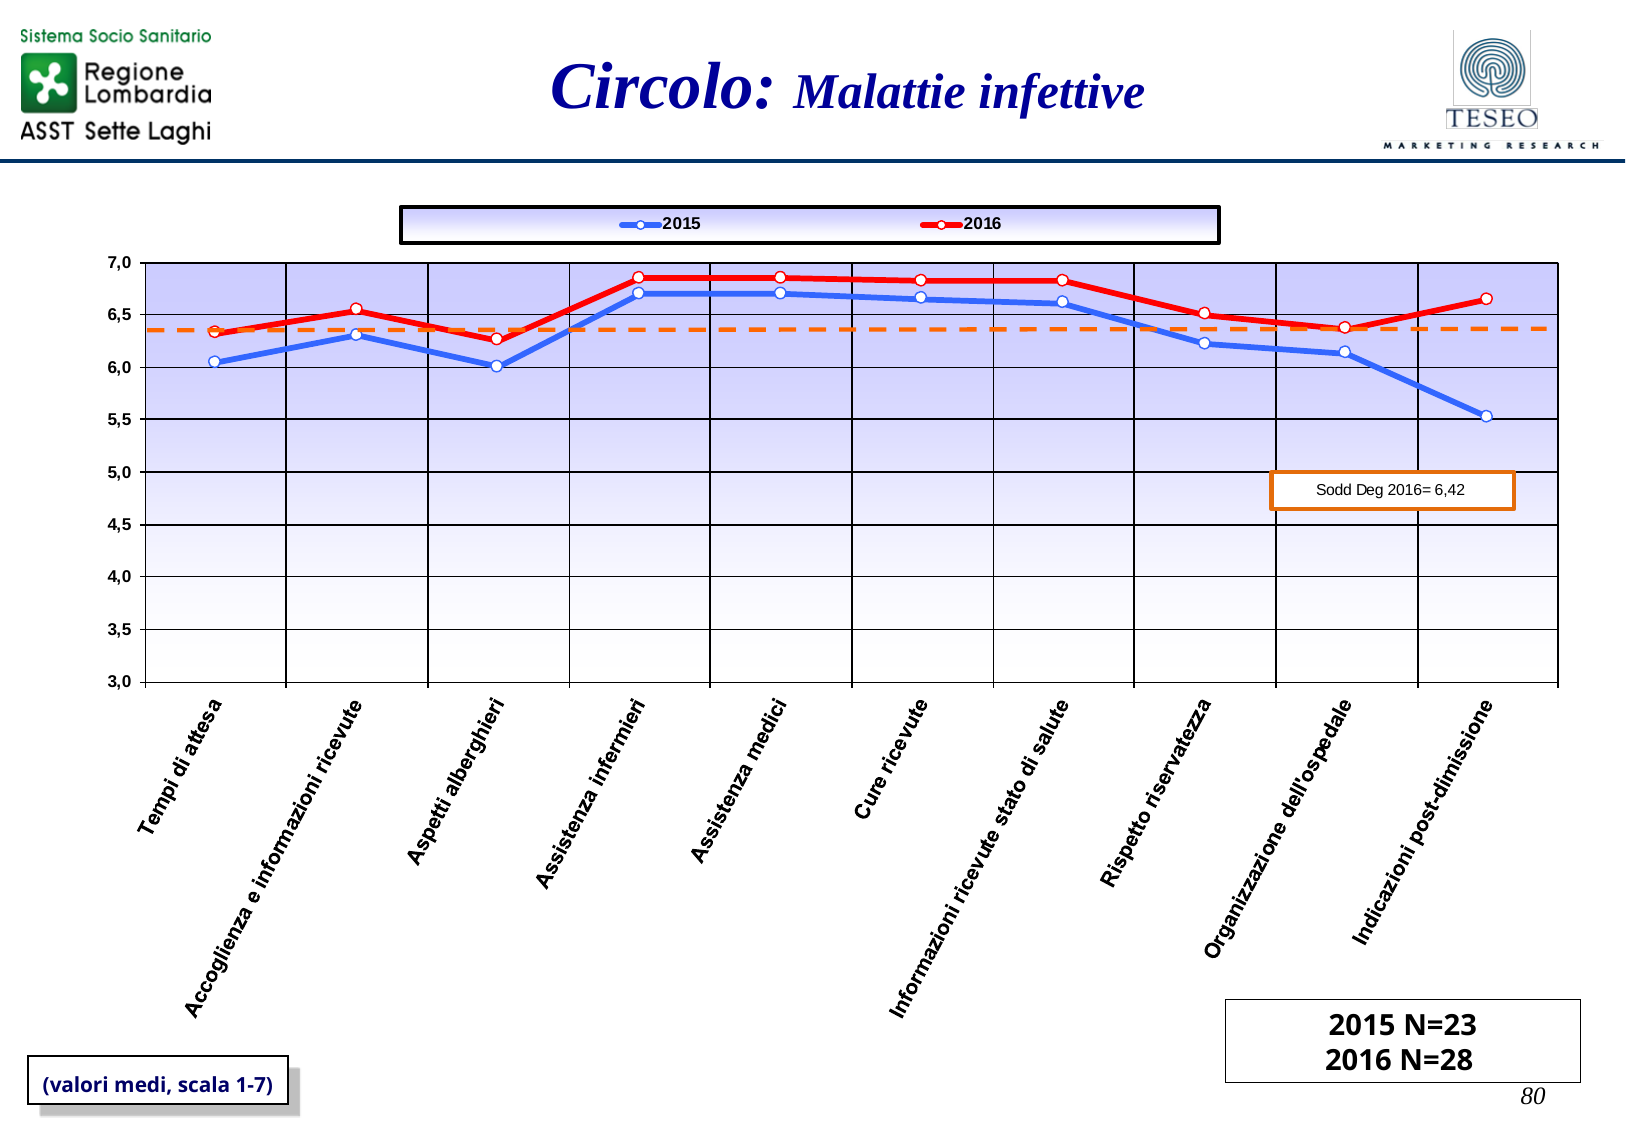

Circolo: Malattie infettive
2015 N=23
2016 N=28
(valori medi, scala 1-7)